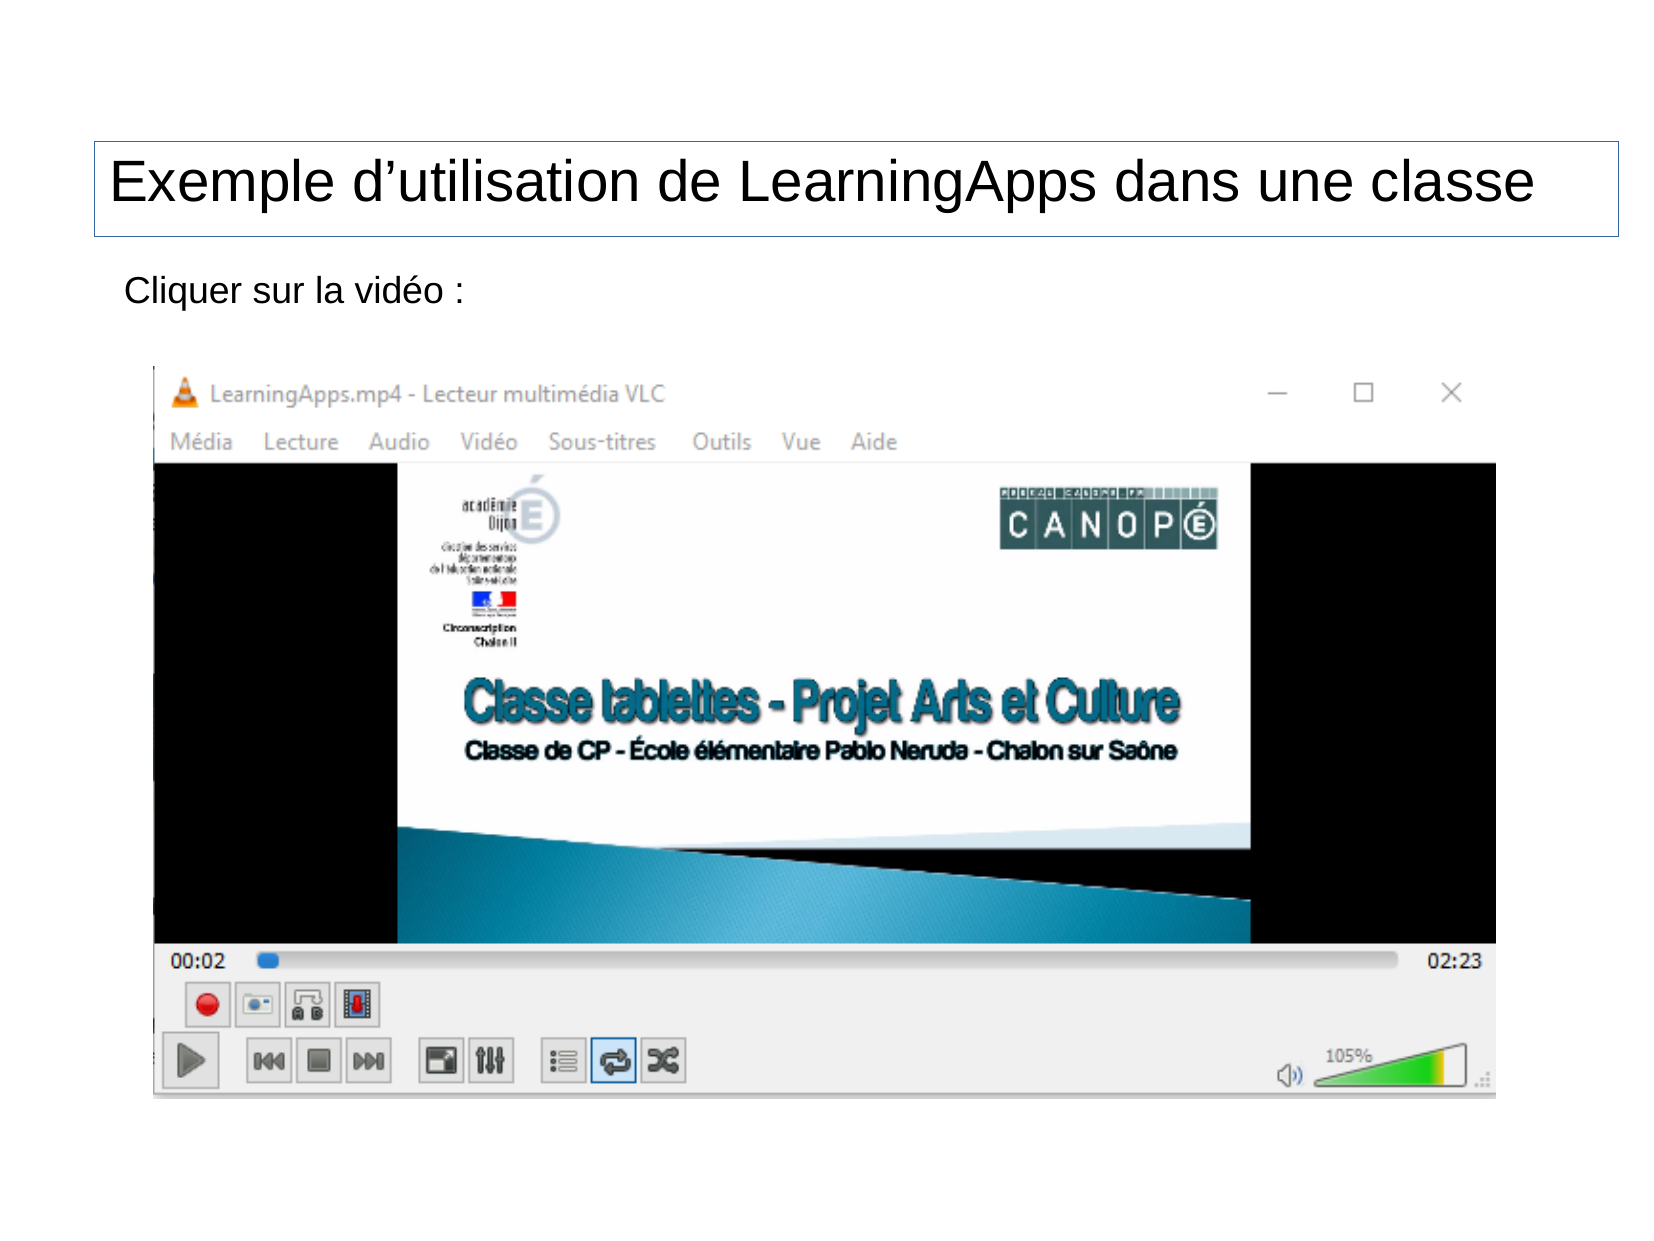

Exemple d’utilisation de LearningApps dans une classe
Cliquer sur la vidéo :